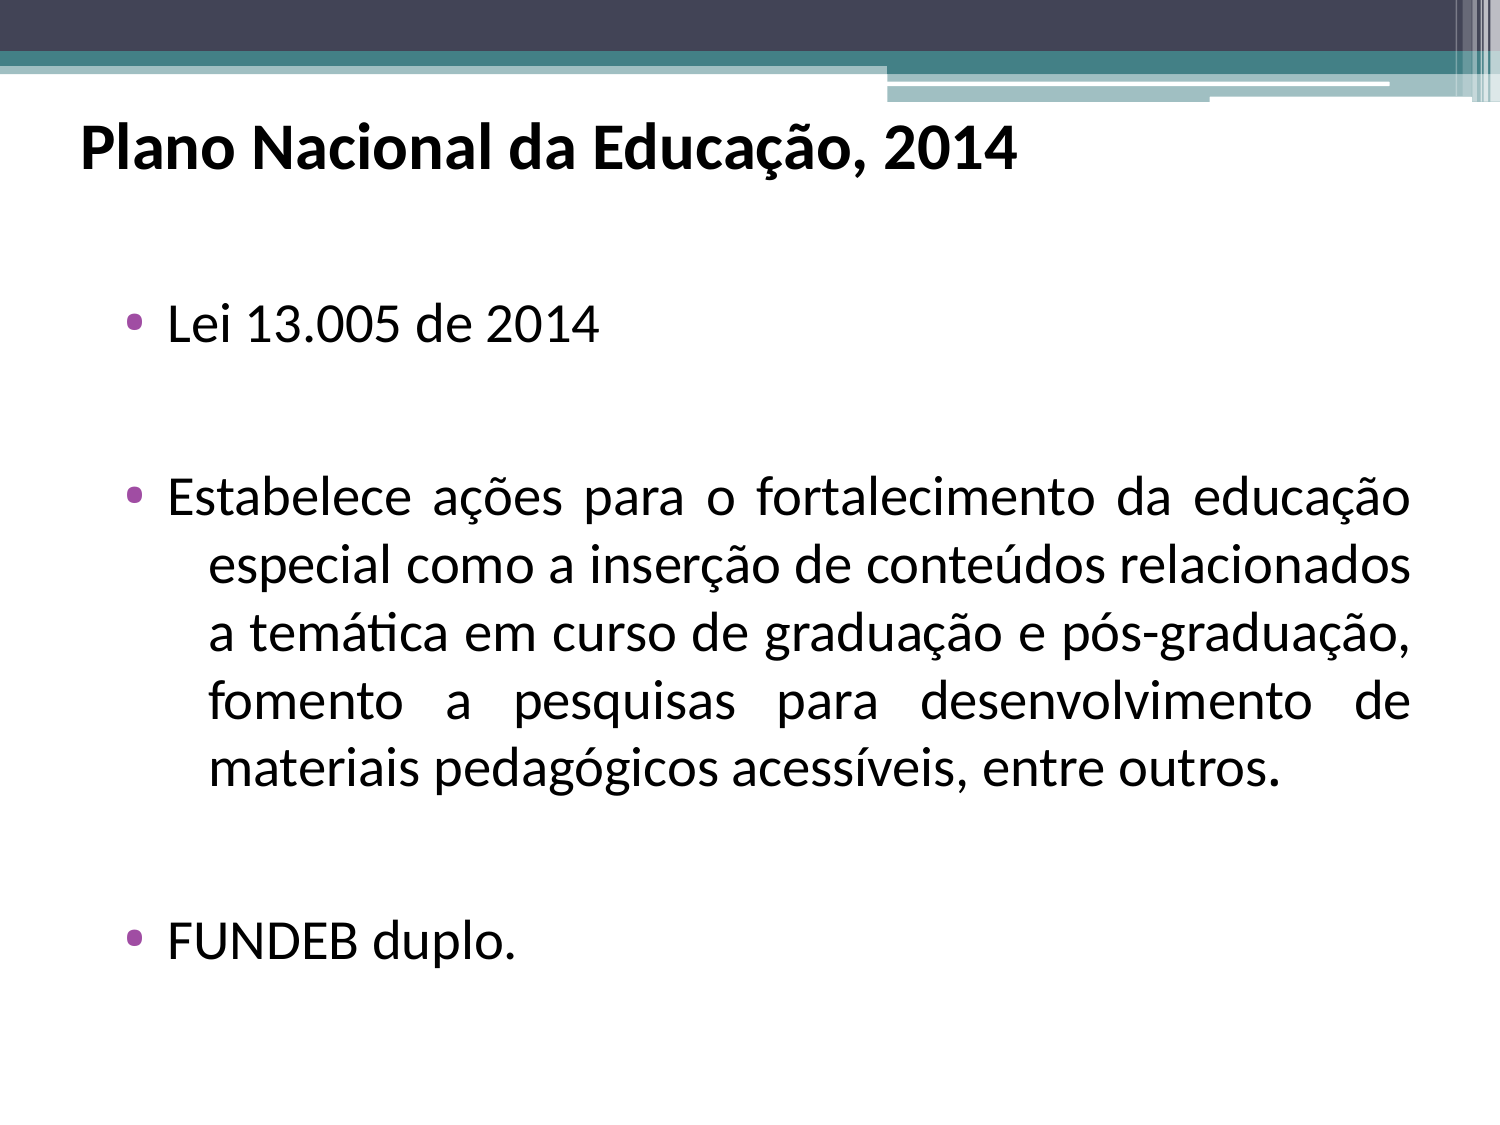

# Plano Nacional da Educação, 2014
Lei 13.005 de 2014
Estabelece ações para o fortalecimento da educação especial como a inserção de conteúdos relacionados a temática em curso de graduação e pós-graduação, fomento a pesquisas para desenvolvimento de materiais pedagógicos acessíveis, entre outros.
FUNDEB duplo.